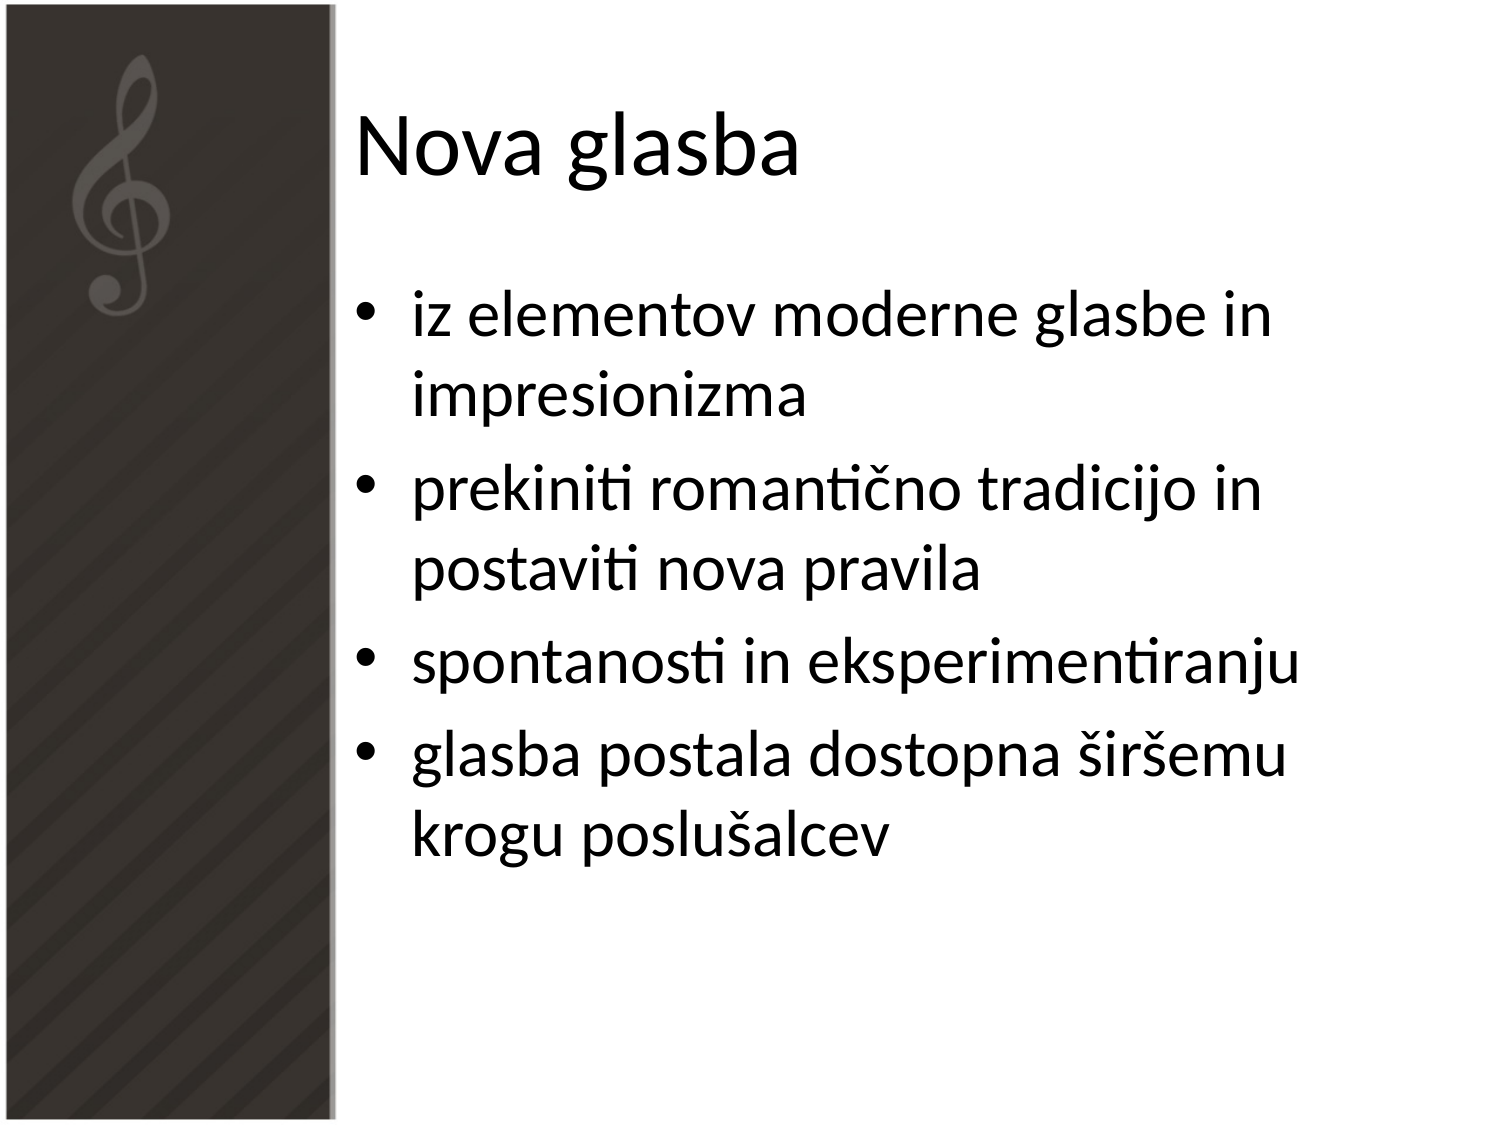

# Nova glasba
iz elementov moderne glasbe in impresionizma
prekiniti romantično tradicijo in postaviti nova pravila
spontanosti in eksperimentiranju
glasba postala dostopna širšemu krogu poslušalcev